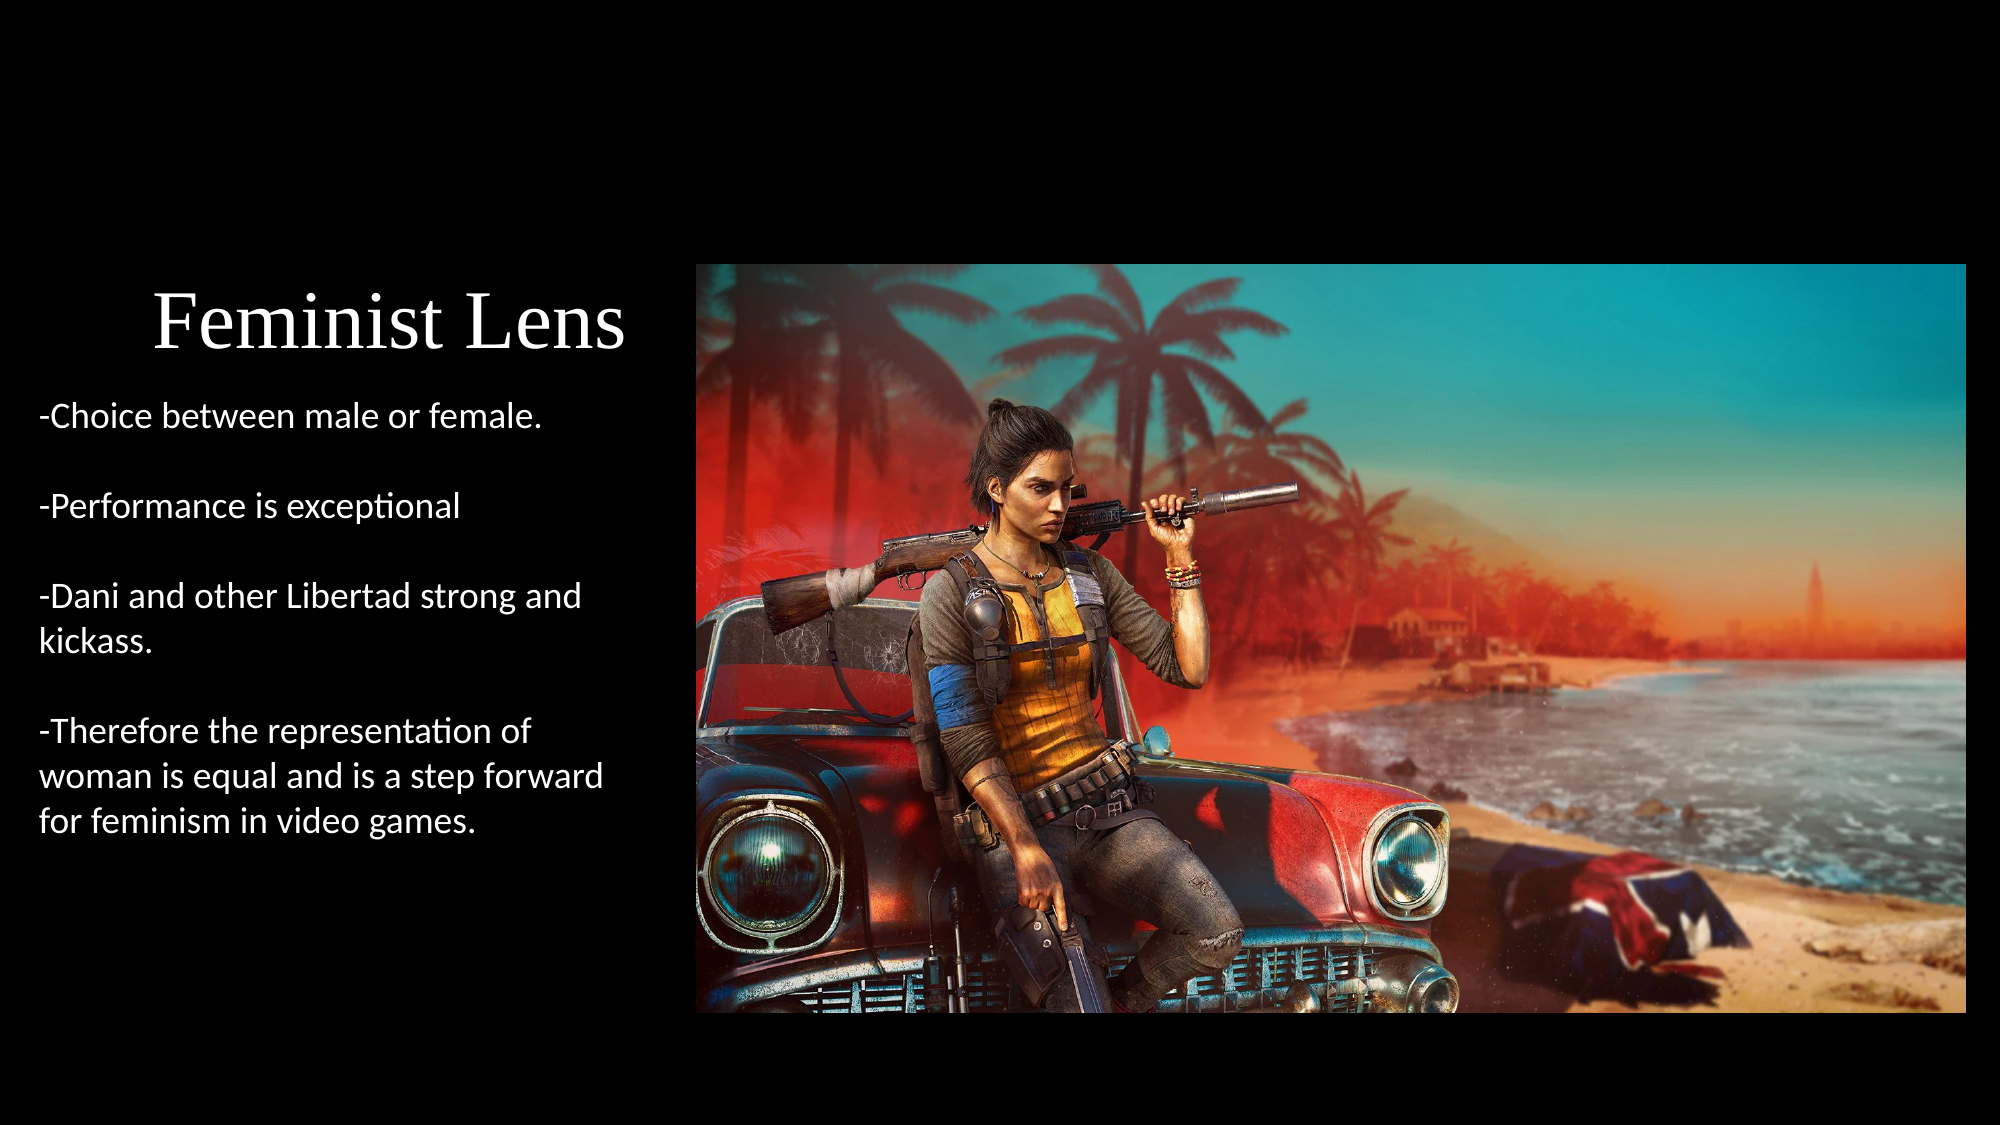

# Feminist Lens
-Choice between male or female.
-Performance is exceptional
-Dani and other Libertad strong and kickass.
-Therefore the representation of woman is equal and is a step forward for feminism in video games.